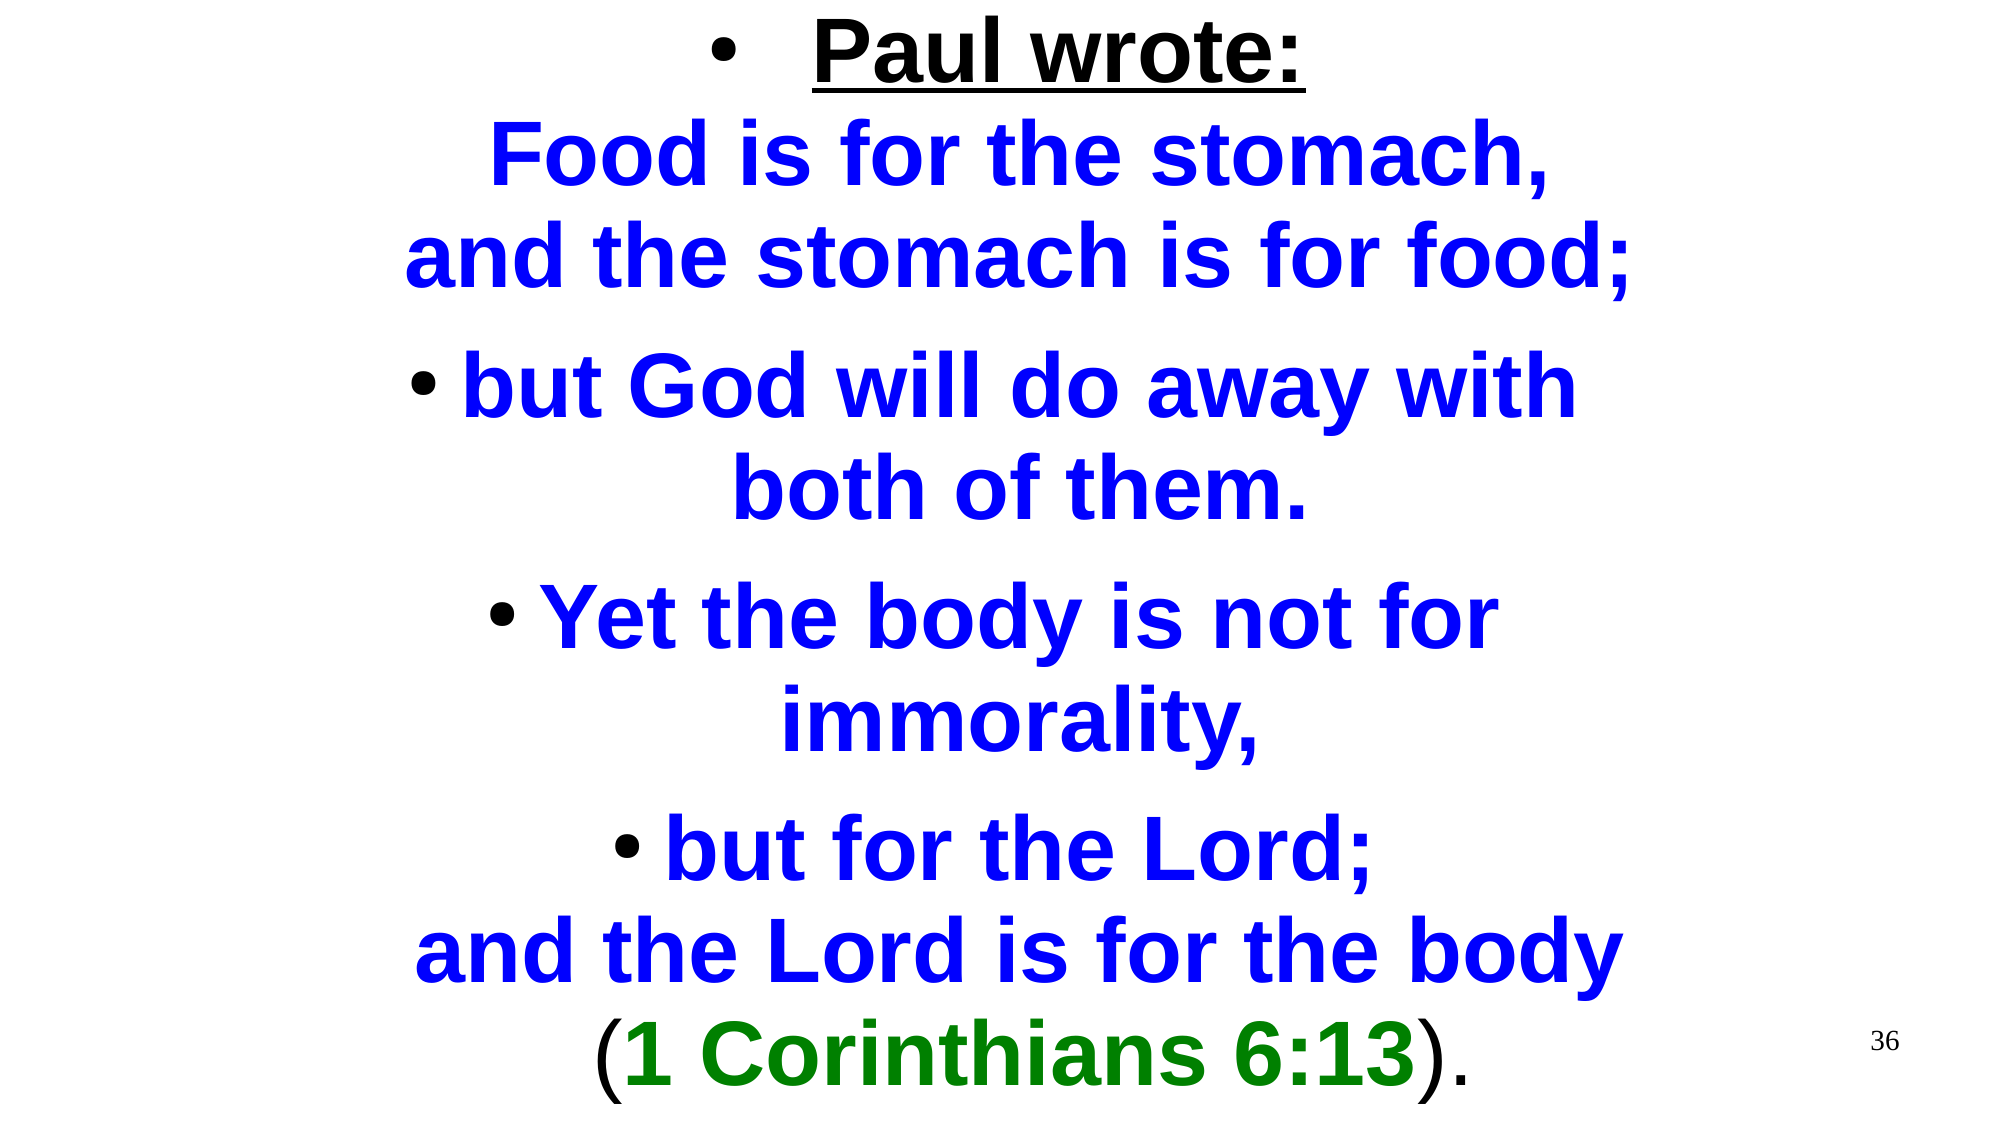

# Paul wrote: Food is for the stomach, and the stomach is for food;
but God will do away with
both of them.
Yet the body is not for
immorality,
but for the Lord;
and the Lord is for the body
(1 Corinthians 6:13).
36